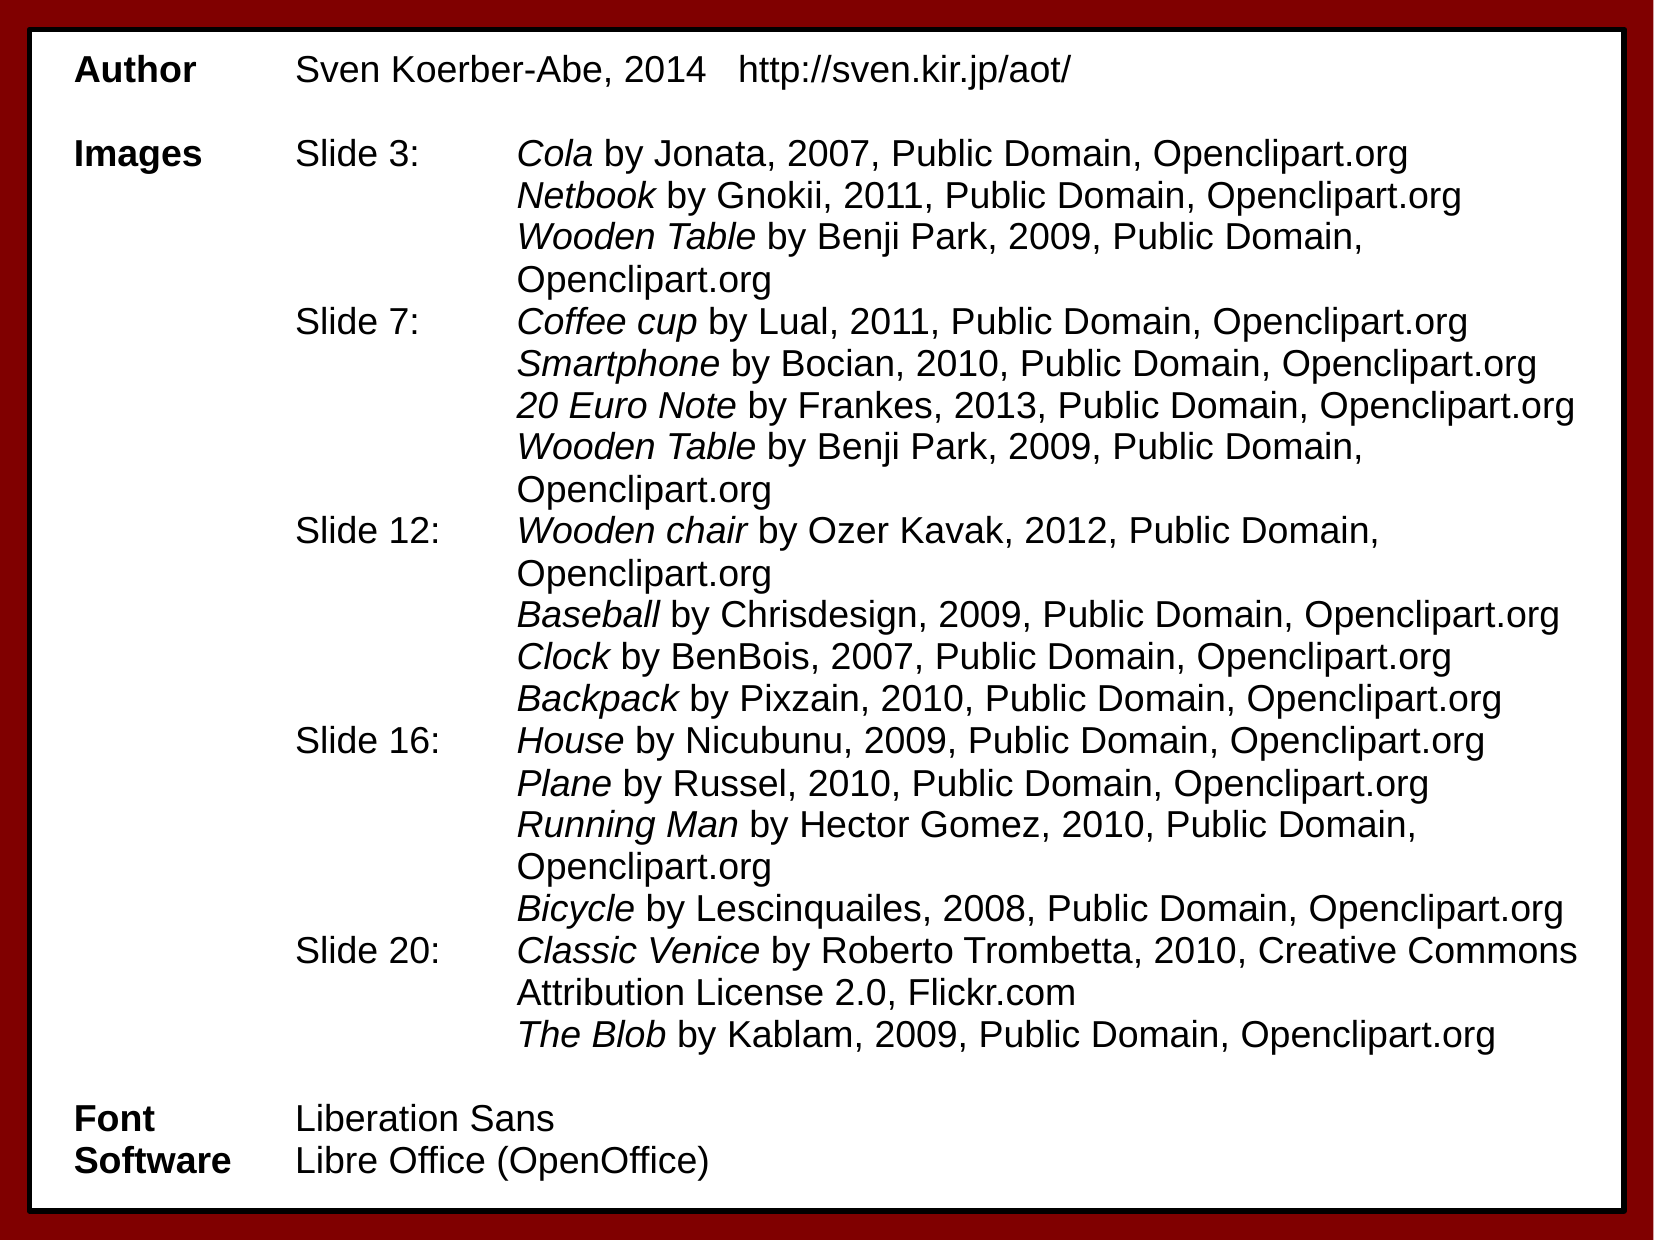

Author		Sven Koerber-Abe, 2014	http://sven.kir.jp/aot/
Images		Slide 3:		Cola by Jonata, 2007, Public Domain, Openclipart.org
						Netbook by Gnokii, 2011, Public Domain, Openclipart.org
						Wooden Table by Benji Park, 2009, Public Domain,
						Openclipart.org
			Slide 7:		Coffee cup by Lual, 2011, Public Domain, Openclipart.org
						Smartphone by Bocian, 2010, Public Domain, Openclipart.org
						20 Euro Note by Frankes, 2013, Public Domain, Openclipart.org
						Wooden Table by Benji Park, 2009, Public Domain,
						Openclipart.org
			Slide 12:		Wooden chair by Ozer Kavak, 2012, Public Domain,
						Openclipart.org
						Baseball by Chrisdesign, 2009, Public Domain, Openclipart.org
						Clock by BenBois, 2007, Public Domain, Openclipart.org
						Backpack by Pixzain, 2010, Public Domain, Openclipart.org
			Slide 16:		House by Nicubunu, 2009, Public Domain, Openclipart.org
						Plane by Russel, 2010, Public Domain, Openclipart.org
						Running Man by Hector Gomez, 2010, Public Domain,
						Openclipart.org
						Bicycle by Lescinquailes, 2008, Public Domain, Openclipart.org
			Slide 20:		Classic Venice by Roberto Trombetta, 2010, Creative Commons
						Attribution License 2.0, Flickr.com
						The Blob by Kablam, 2009, Public Domain, Openclipart.org
Font		Liberation Sans
Software	Libre Office (OpenOffice)